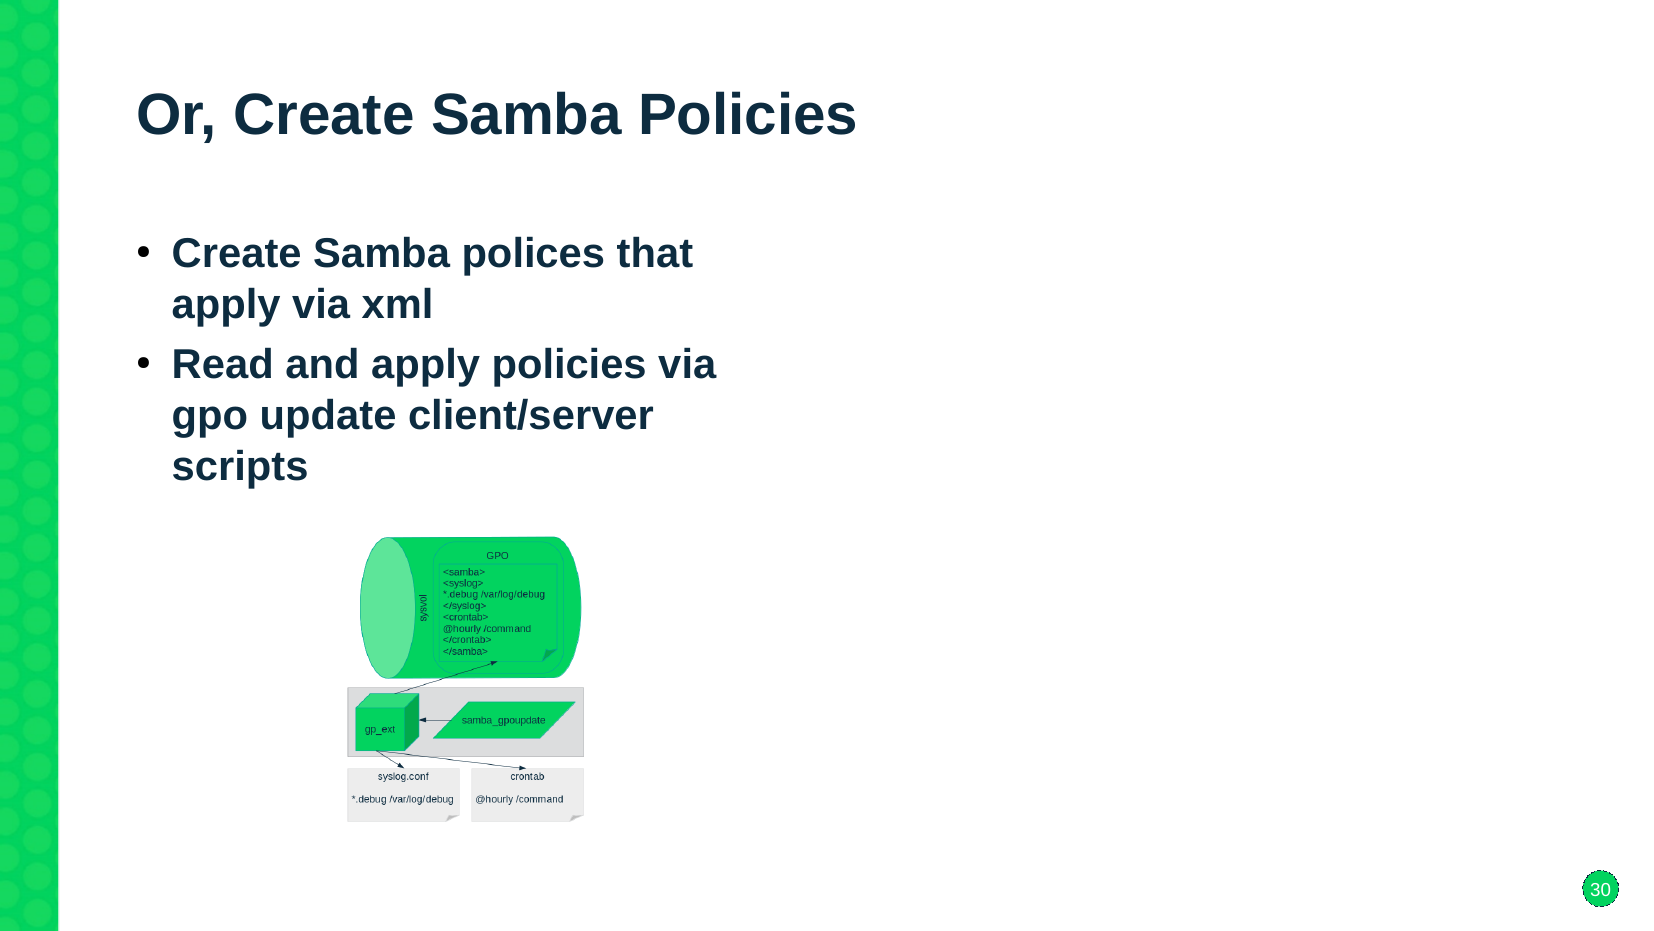

# Or, Create Samba Policies
Create Samba polices that apply via xml
Read and apply policies via gpo update client/server scripts
30